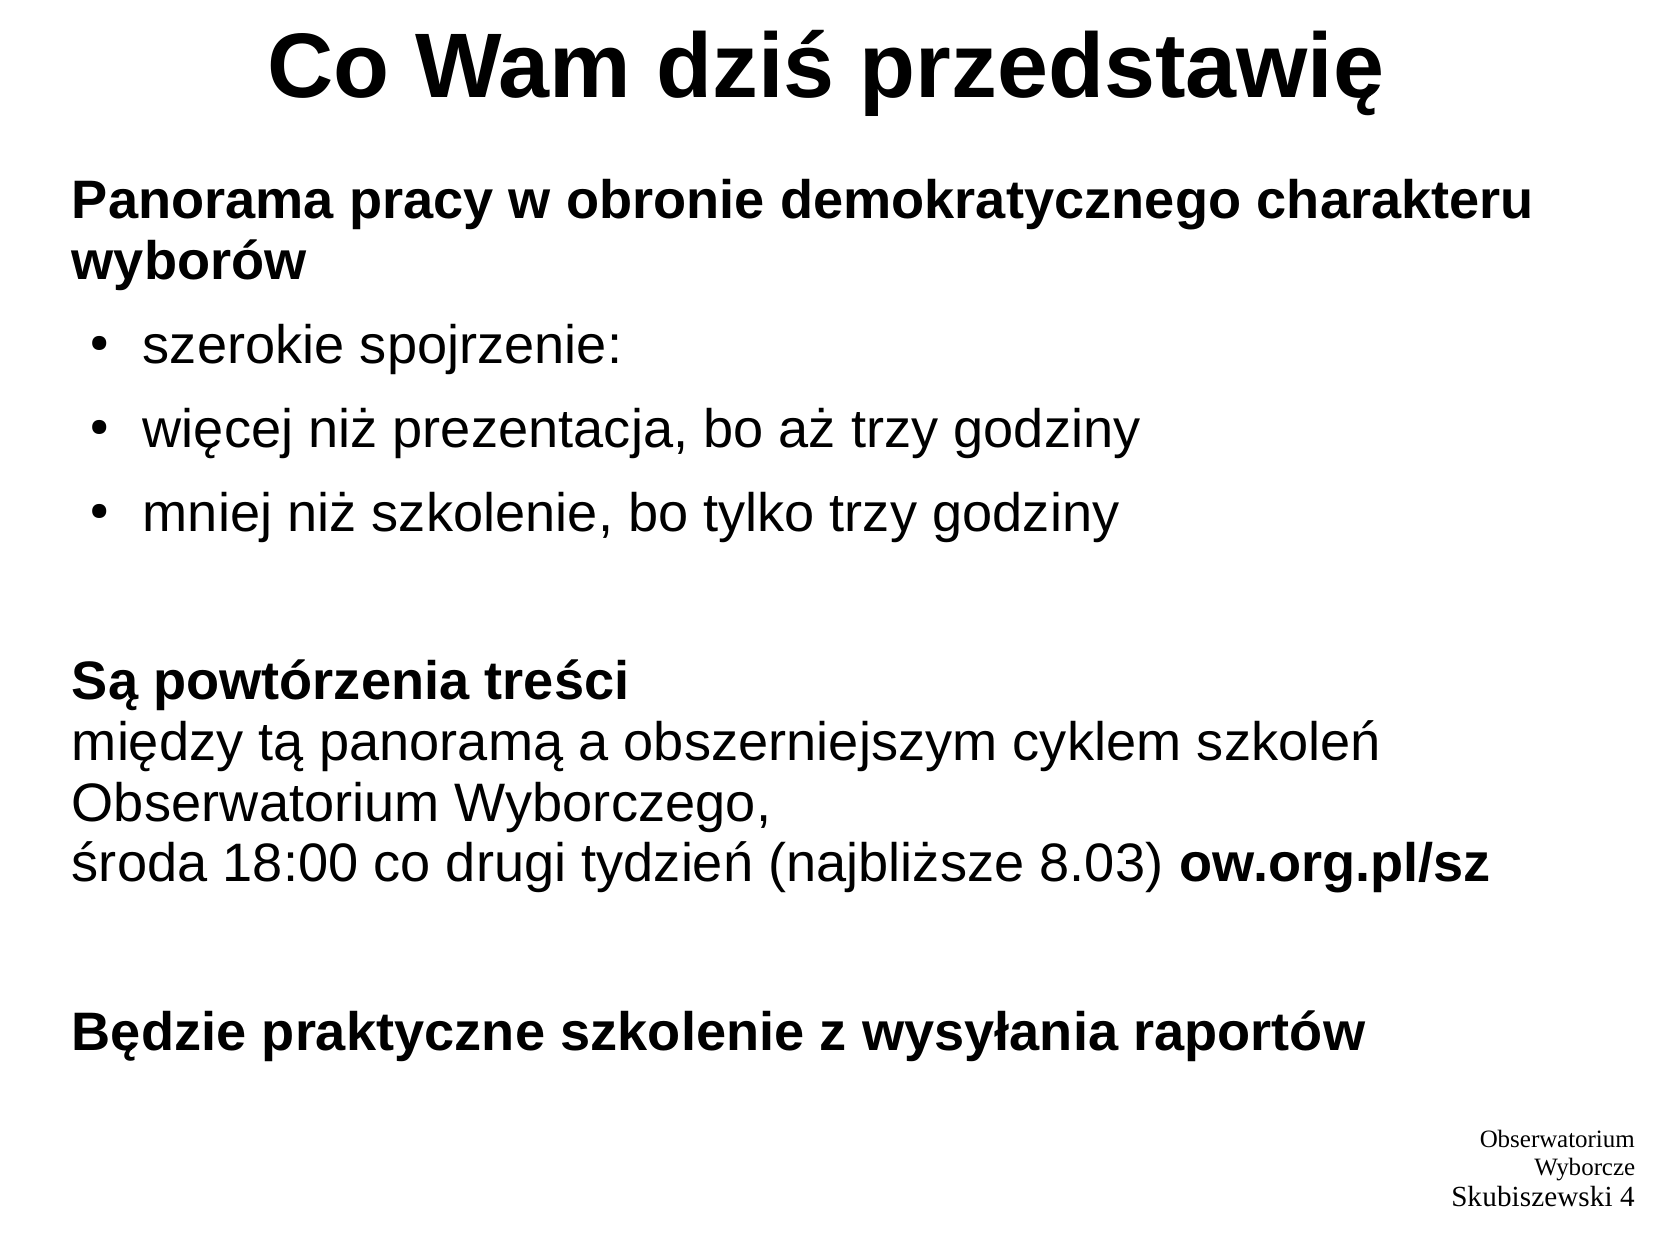

# Co Wam dziś przedstawię
Panorama pracy w obronie demokratycznego charakteru wyborów
szerokie spojrzenie:
więcej niż prezentacja, bo aż trzy godziny
mniej niż szkolenie, bo tylko trzy godziny
Są powtórzenia treści
między tą panoramą a obszerniejszym cyklem szkoleń Obserwatorium Wyborczego,
środa 18:00 co drugi tydzień (najbliższe 8.03) ow.org.pl/sz
Będzie praktyczne szkolenie z wysyłania raportów
4